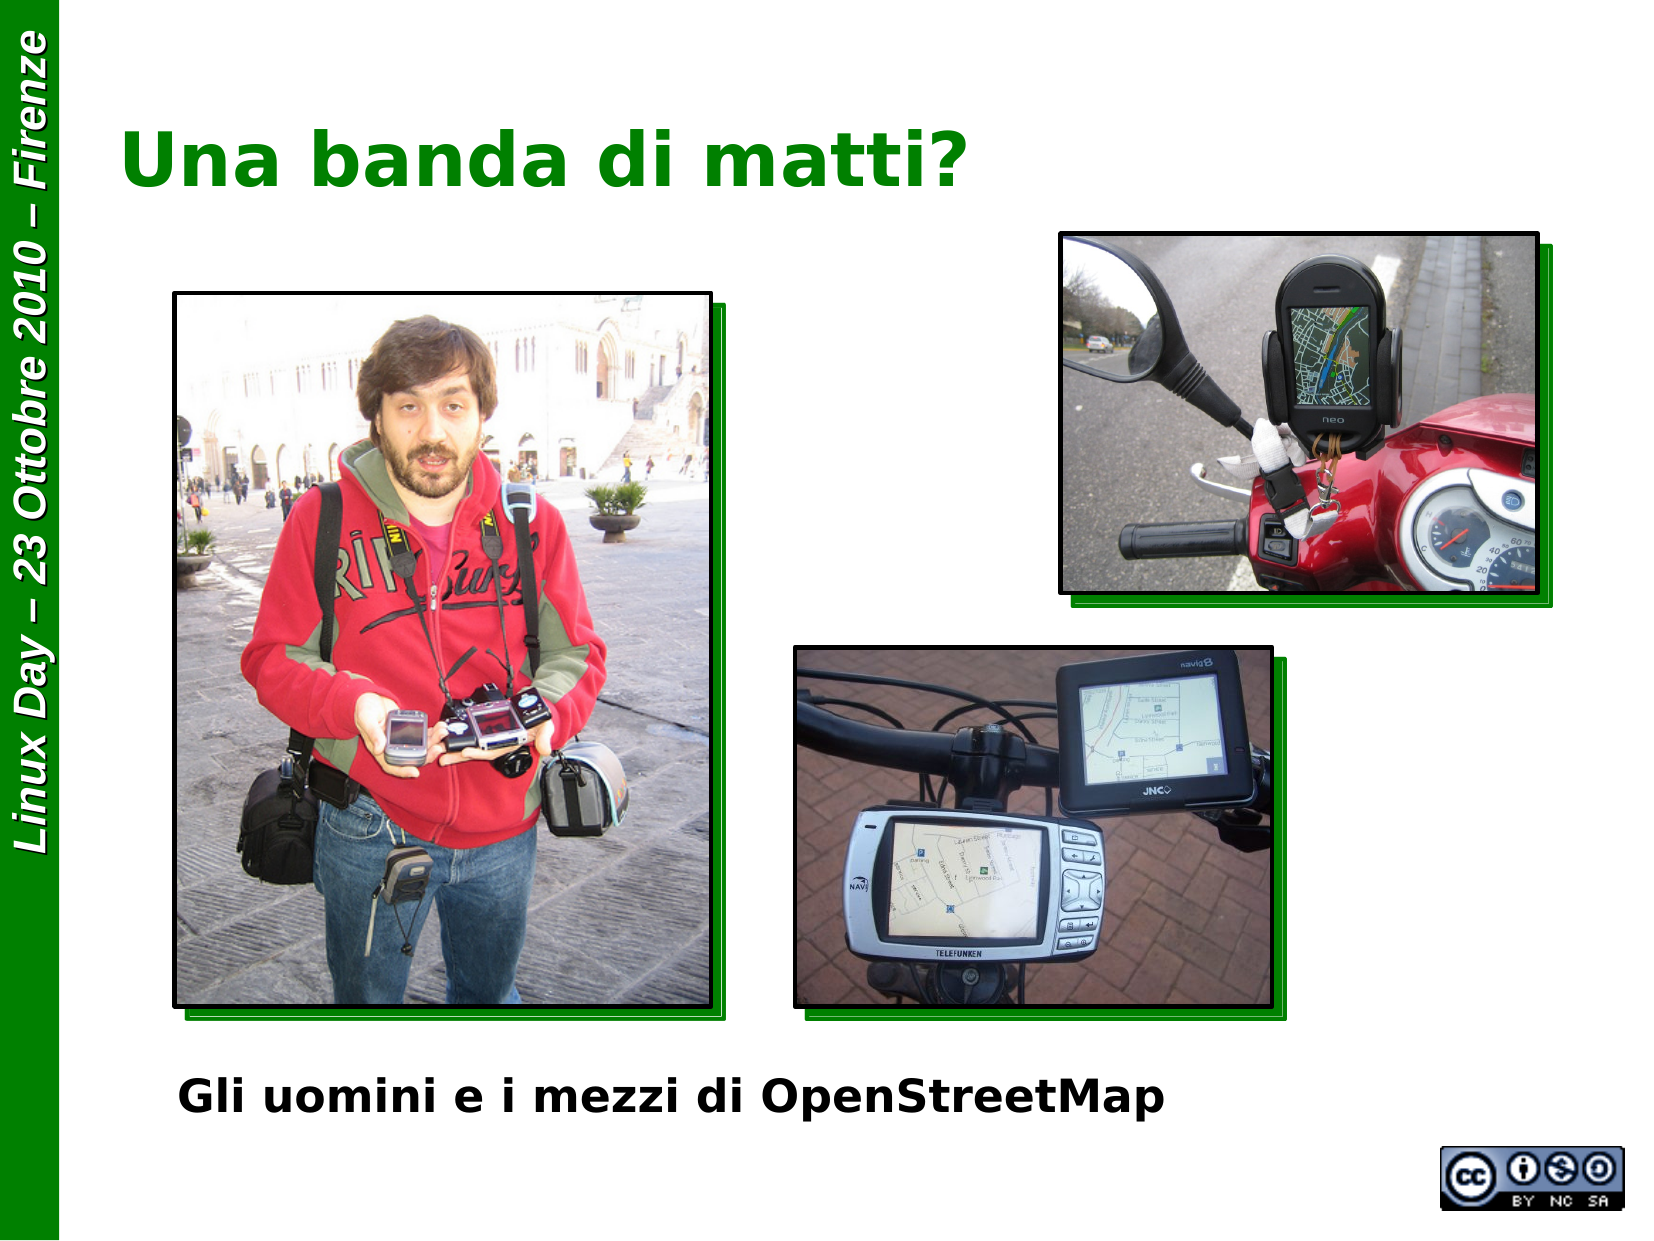

# Una banda di matti?
Gli uomini e i mezzi di OpenStreetMap